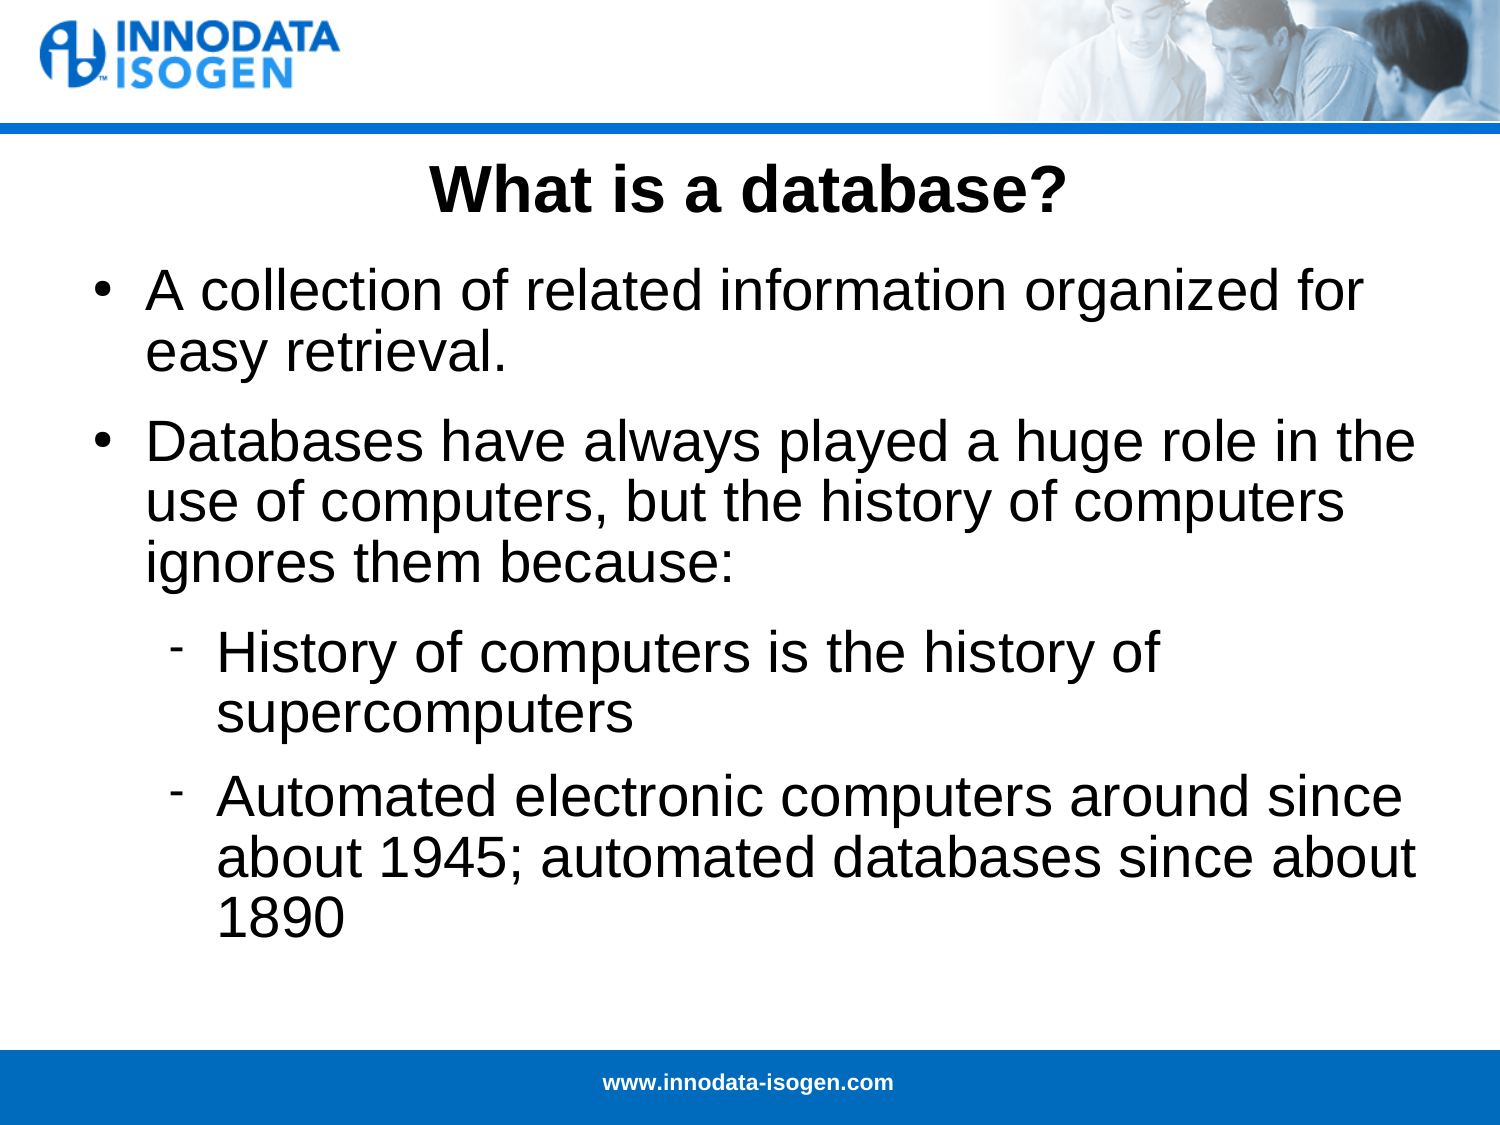

# What is a database?
A collection of related information organized for easy retrieval.
Databases have always played a huge role in the use of computers, but the history of computers ignores them because:
History of computers is the history of supercomputers
Automated electronic computers around since about 1945; automated databases since about 1890